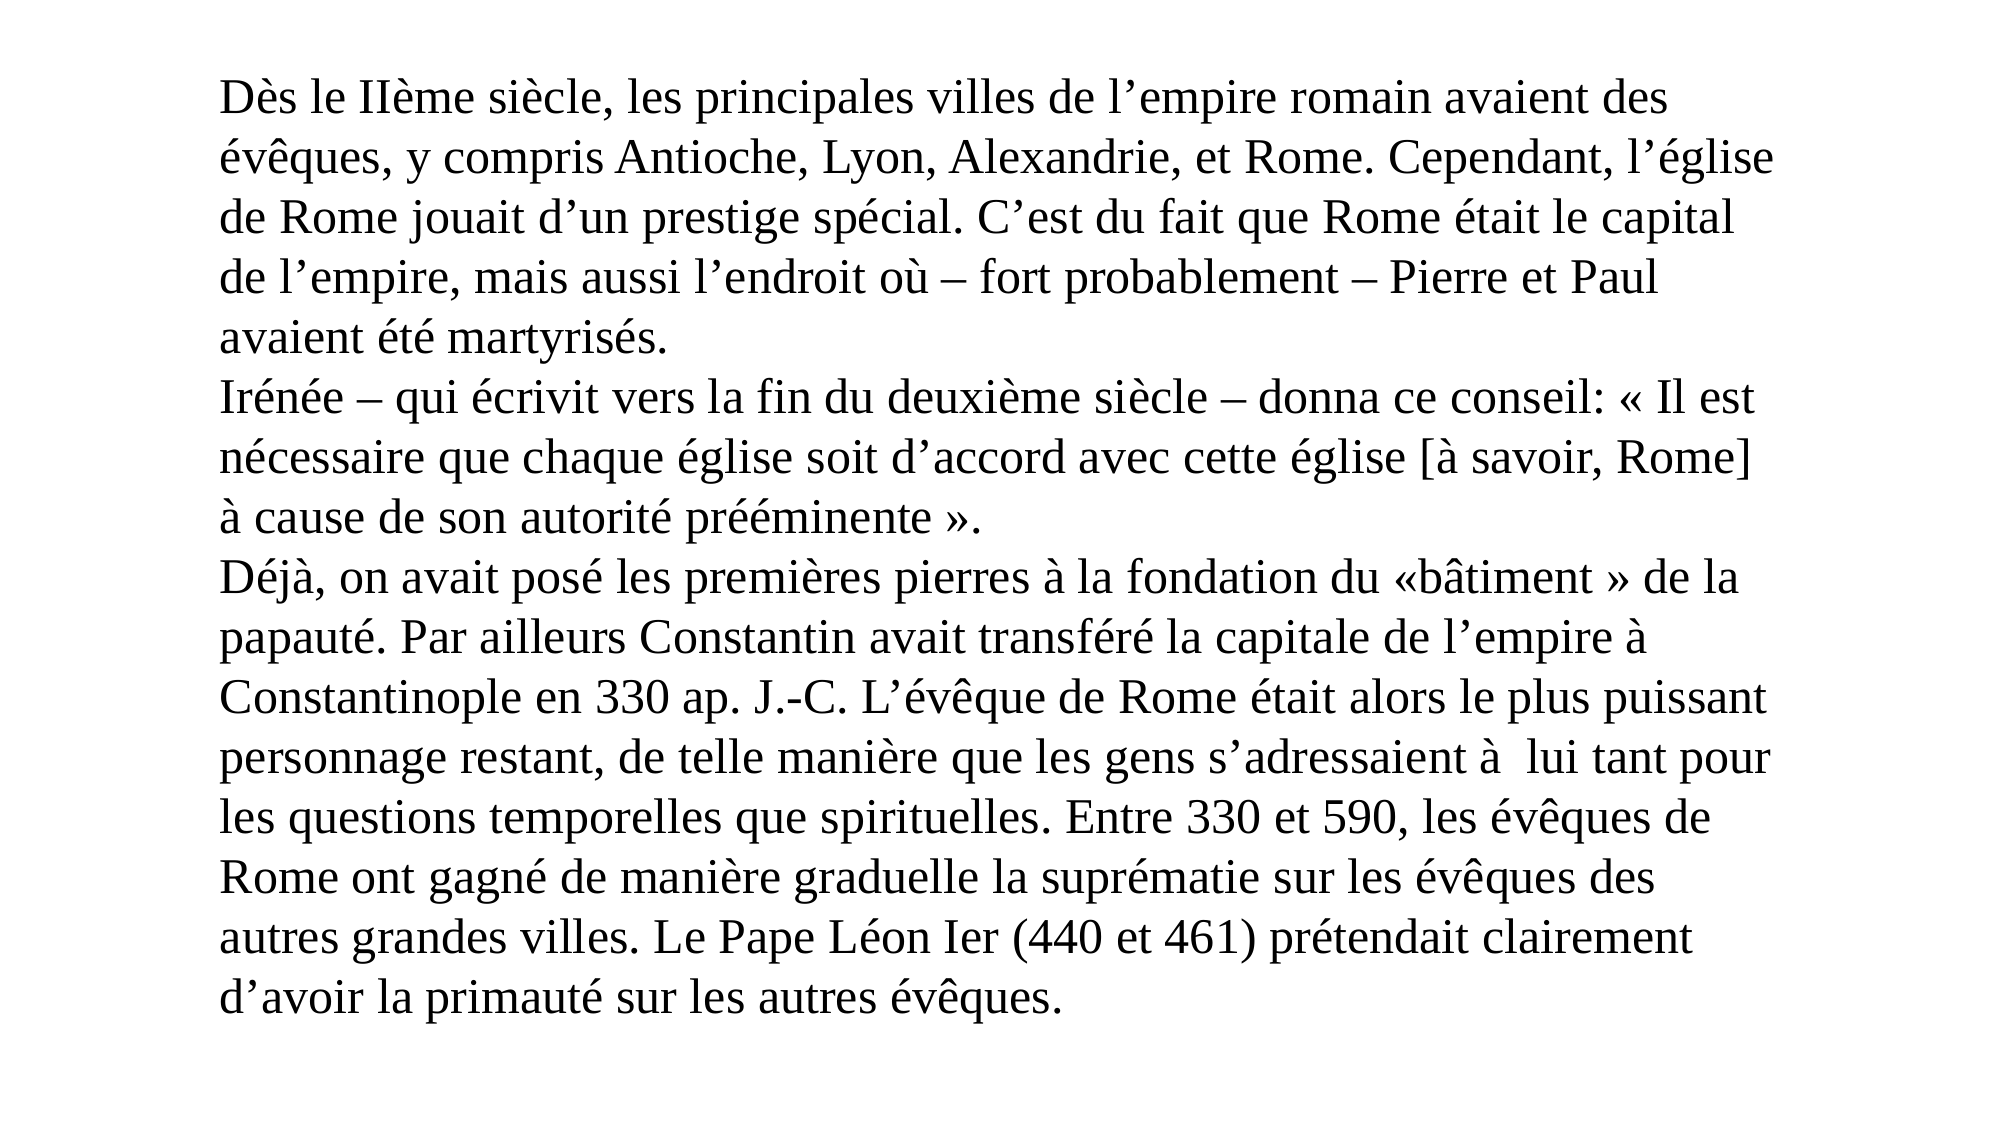

Dès le IIème siècle, les principales villes de l’empire romain avaient des évêques, y compris Antioche, Lyon, Alexandrie, et Rome. Cependant, l’église de Rome jouait d’un prestige spécial. C’est du fait que Rome était le capital de l’empire, mais aussi l’endroit où – fort probablement – Pierre et Paul avaient été martyrisés.
Irénée – qui écrivit vers la fin du deuxième siècle – donna ce conseil: « Il est nécessaire que chaque église soit d’accord avec cette église [à savoir, Rome] à cause de son autorité prééminente ».
Déjà, on avait posé les premières pierres à la fondation du «bâtiment » de la papauté. Par ailleurs Constantin avait transféré la capitale de l’empire à Constantinople en 330 ap. J.-C. L’évêque de Rome était alors le plus puissant personnage restant, de telle manière que les gens s’adressaient à lui tant pour les questions temporelles que spirituelles. Entre 330 et 590, les évêques de Rome ont gagné de manière graduelle la suprématie sur les évêques des autres grandes villes. Le Pape Léon Ier (440 et 461) prétendait clairement d’avoir la primauté sur les autres évêques.